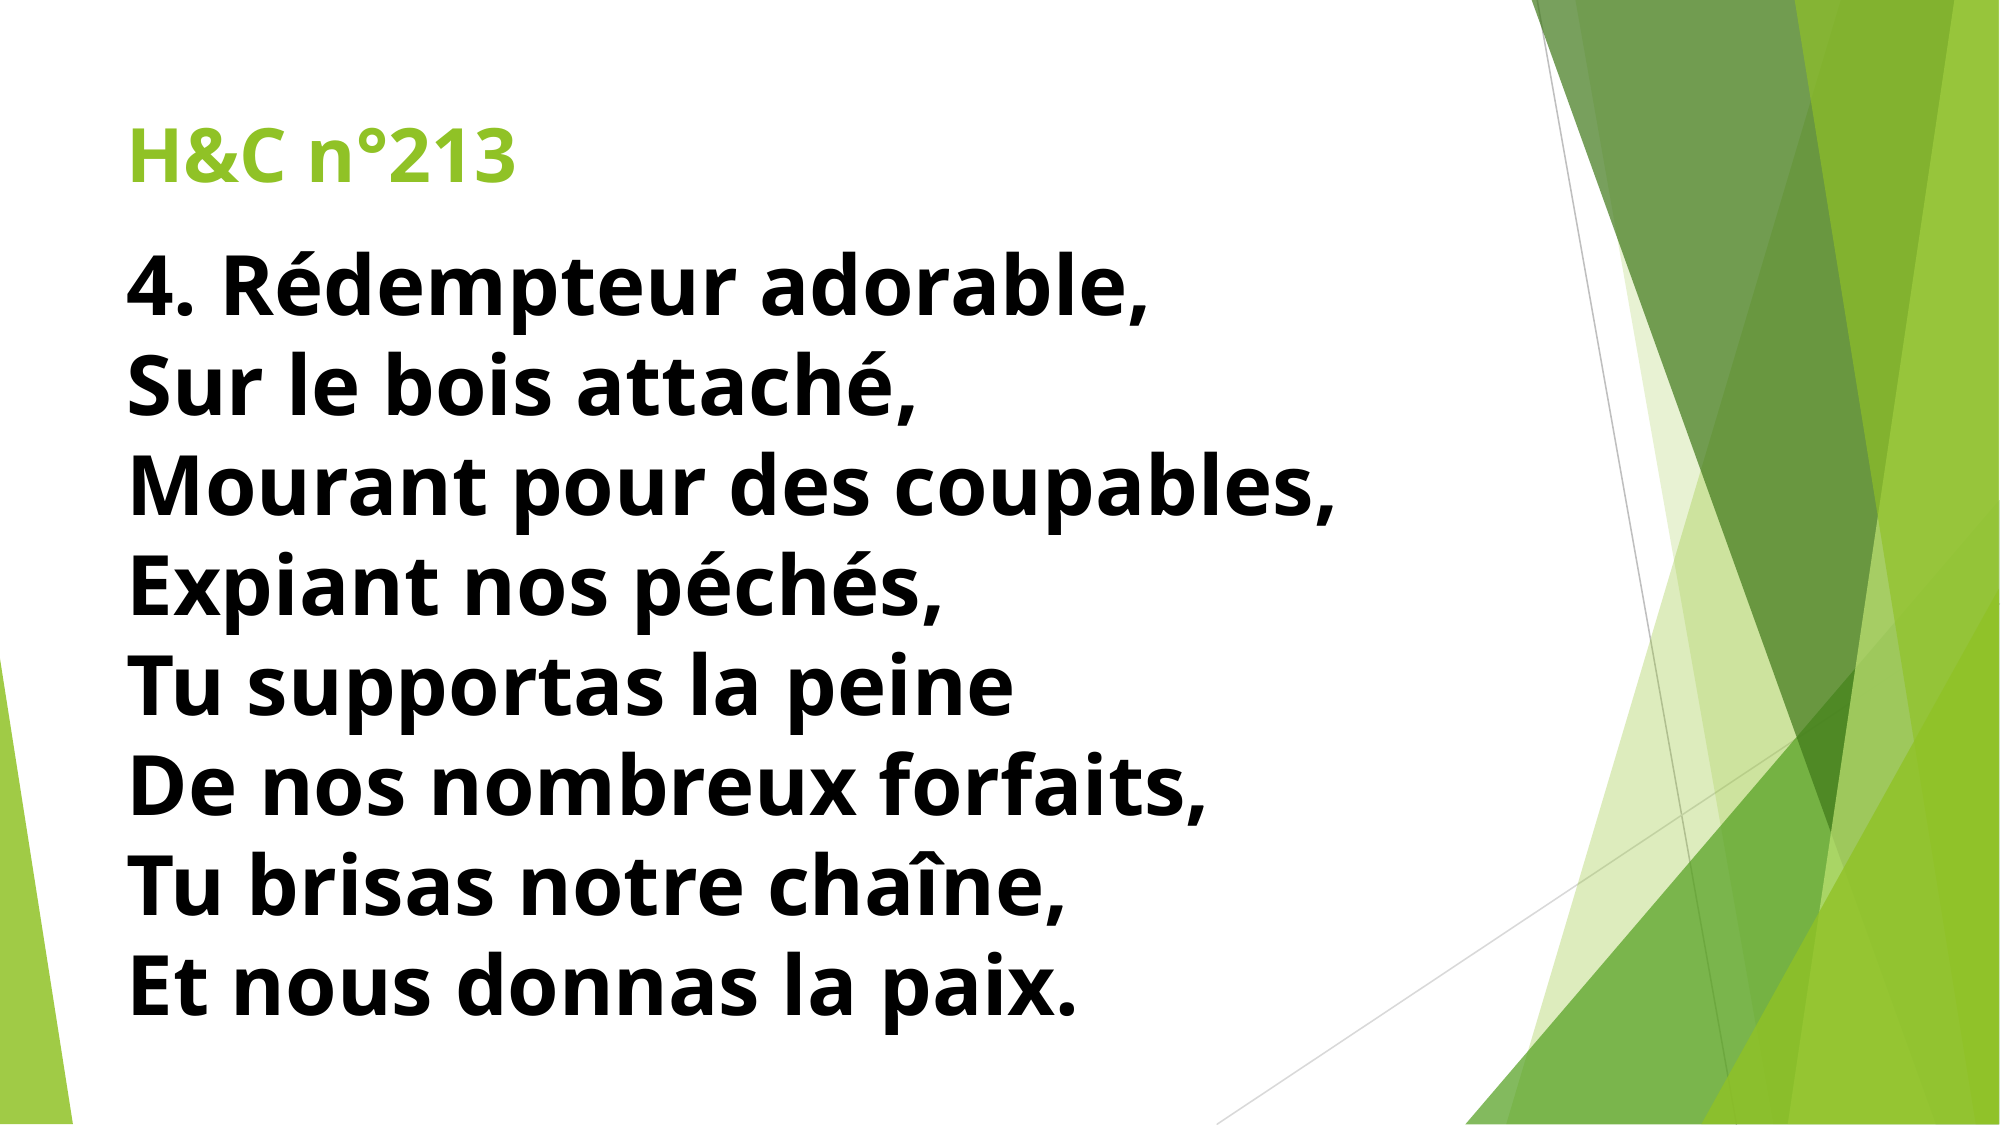

H&C n°213
4. Rédempteur adorable,
Sur le bois attaché,
Mourant pour des coupables,
Expiant nos péchés,
Tu supportas la peine
De nos nombreux forfaits,
Tu brisas notre chaîne,
Et nous donnas la paix.